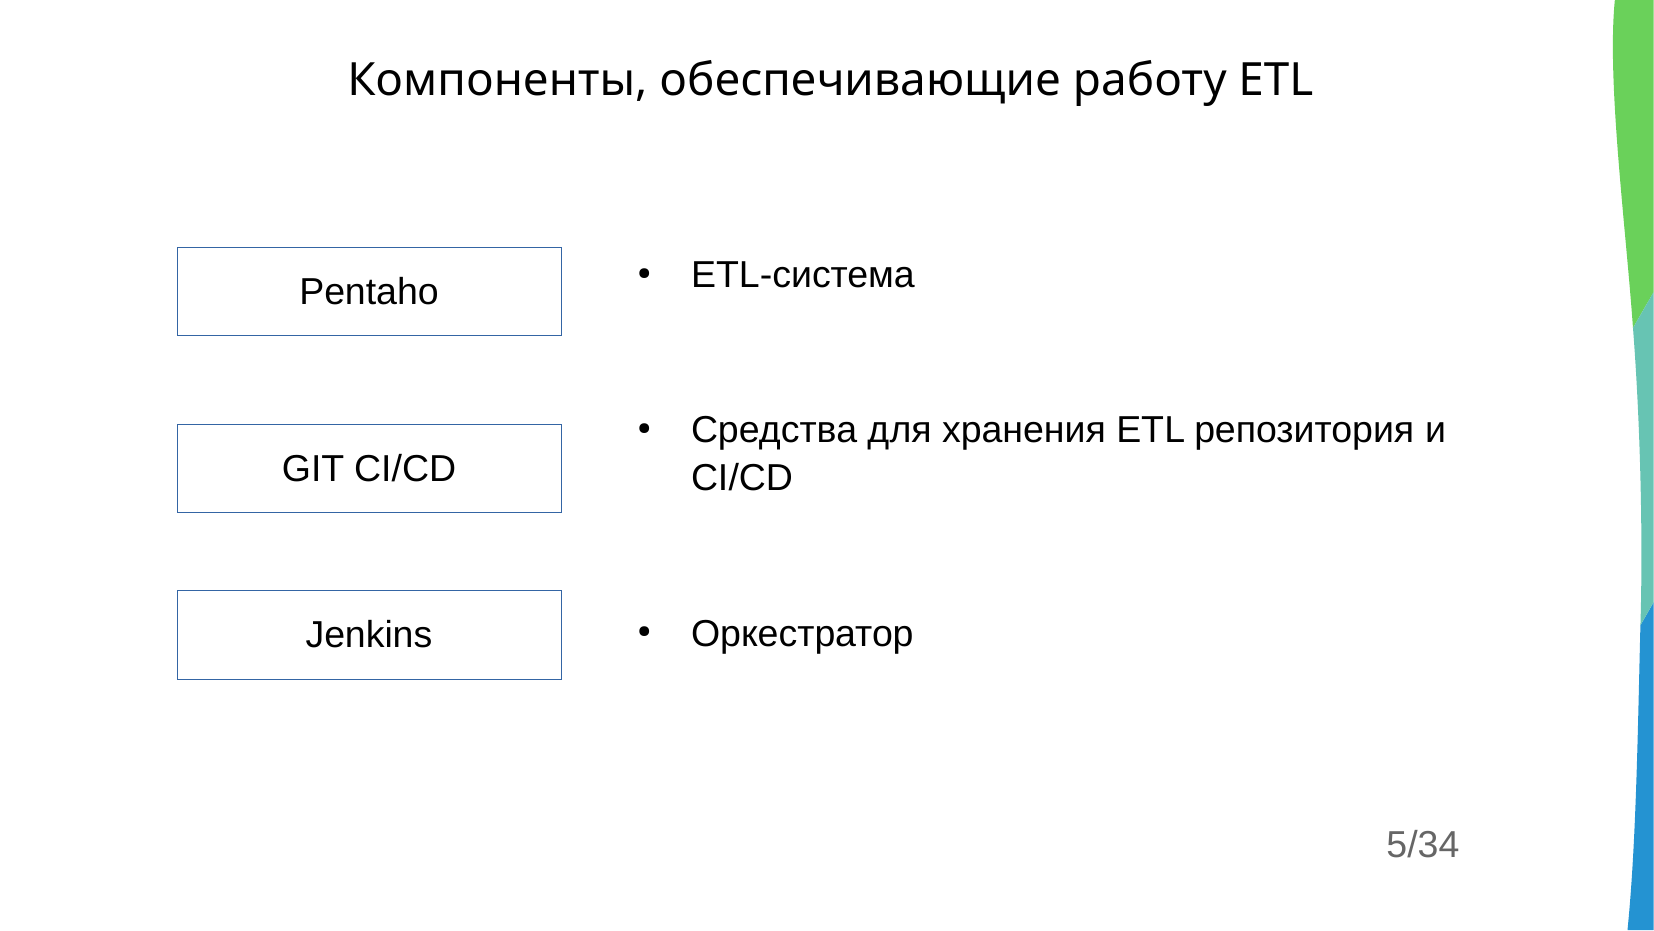

Компоненты, обеспечивающие работу ETL
Pentaho
# ETL-система
Средства для хранения ETL репозитория и CI/CD
Оркестратор
GIT CI/CD
Jenkins